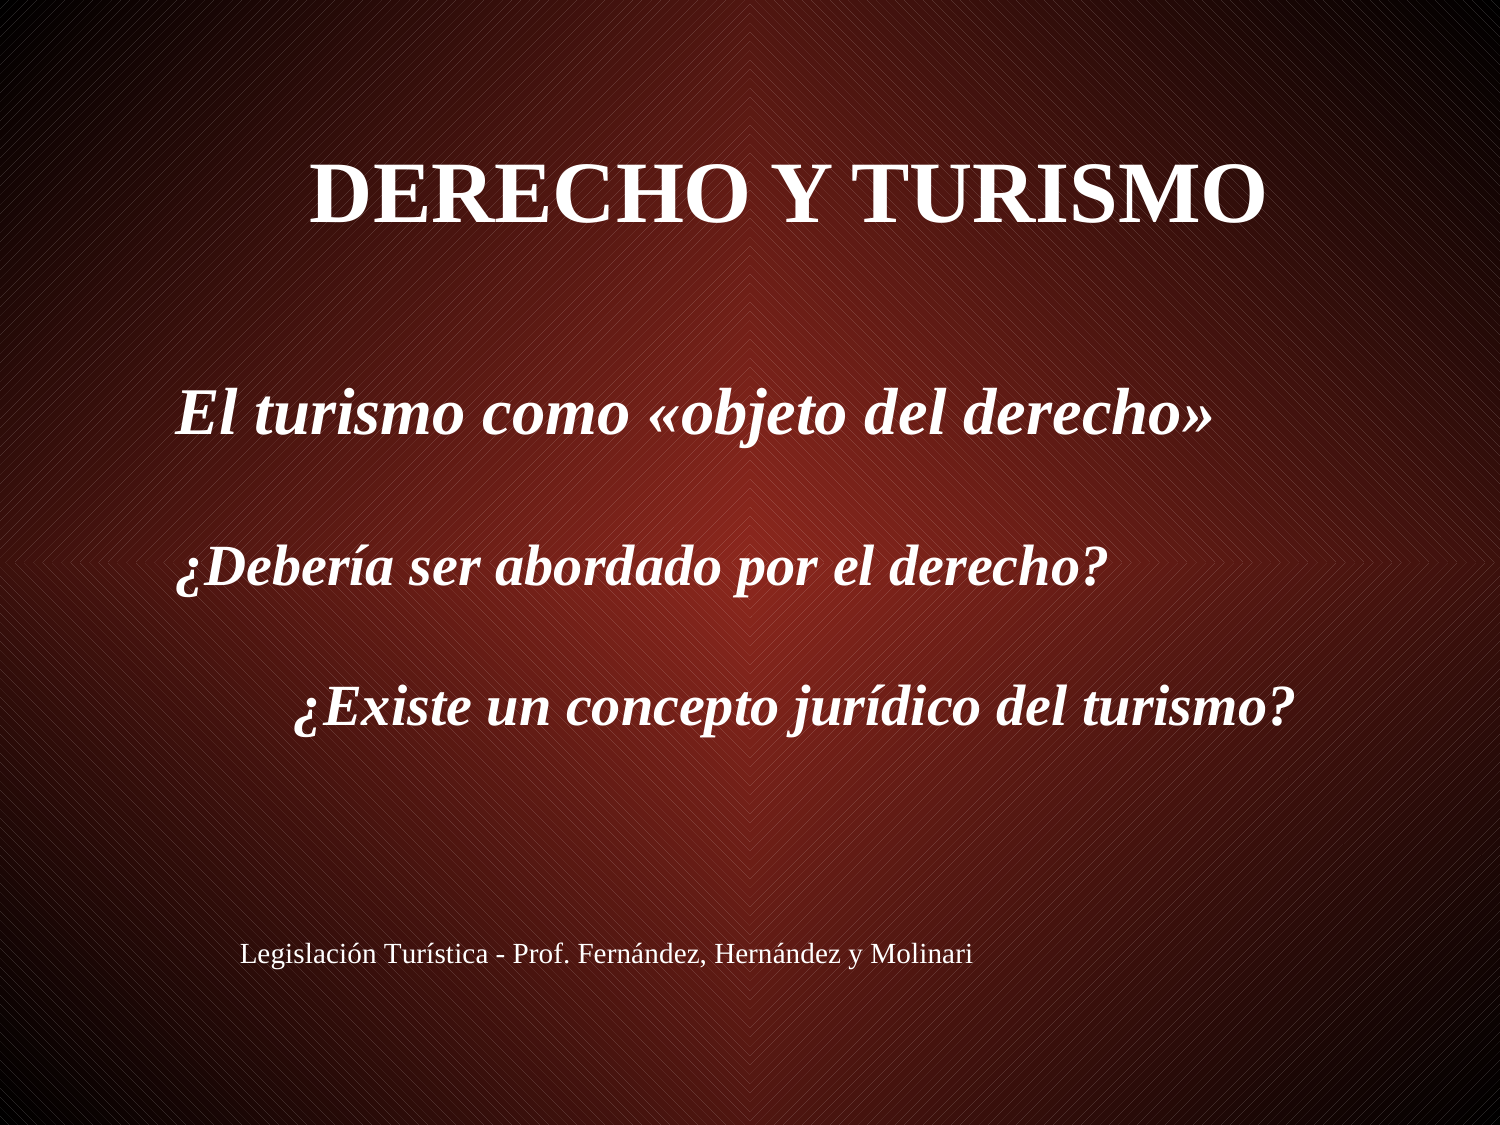

# DERECHO Y TURISMO
El turismo como «objeto del derecho»
¿Debería ser abordado por el derecho?
¿Existe un concepto jurídico del turismo?
Legislación Turística - Prof. Fernández, Hernández y Molinari